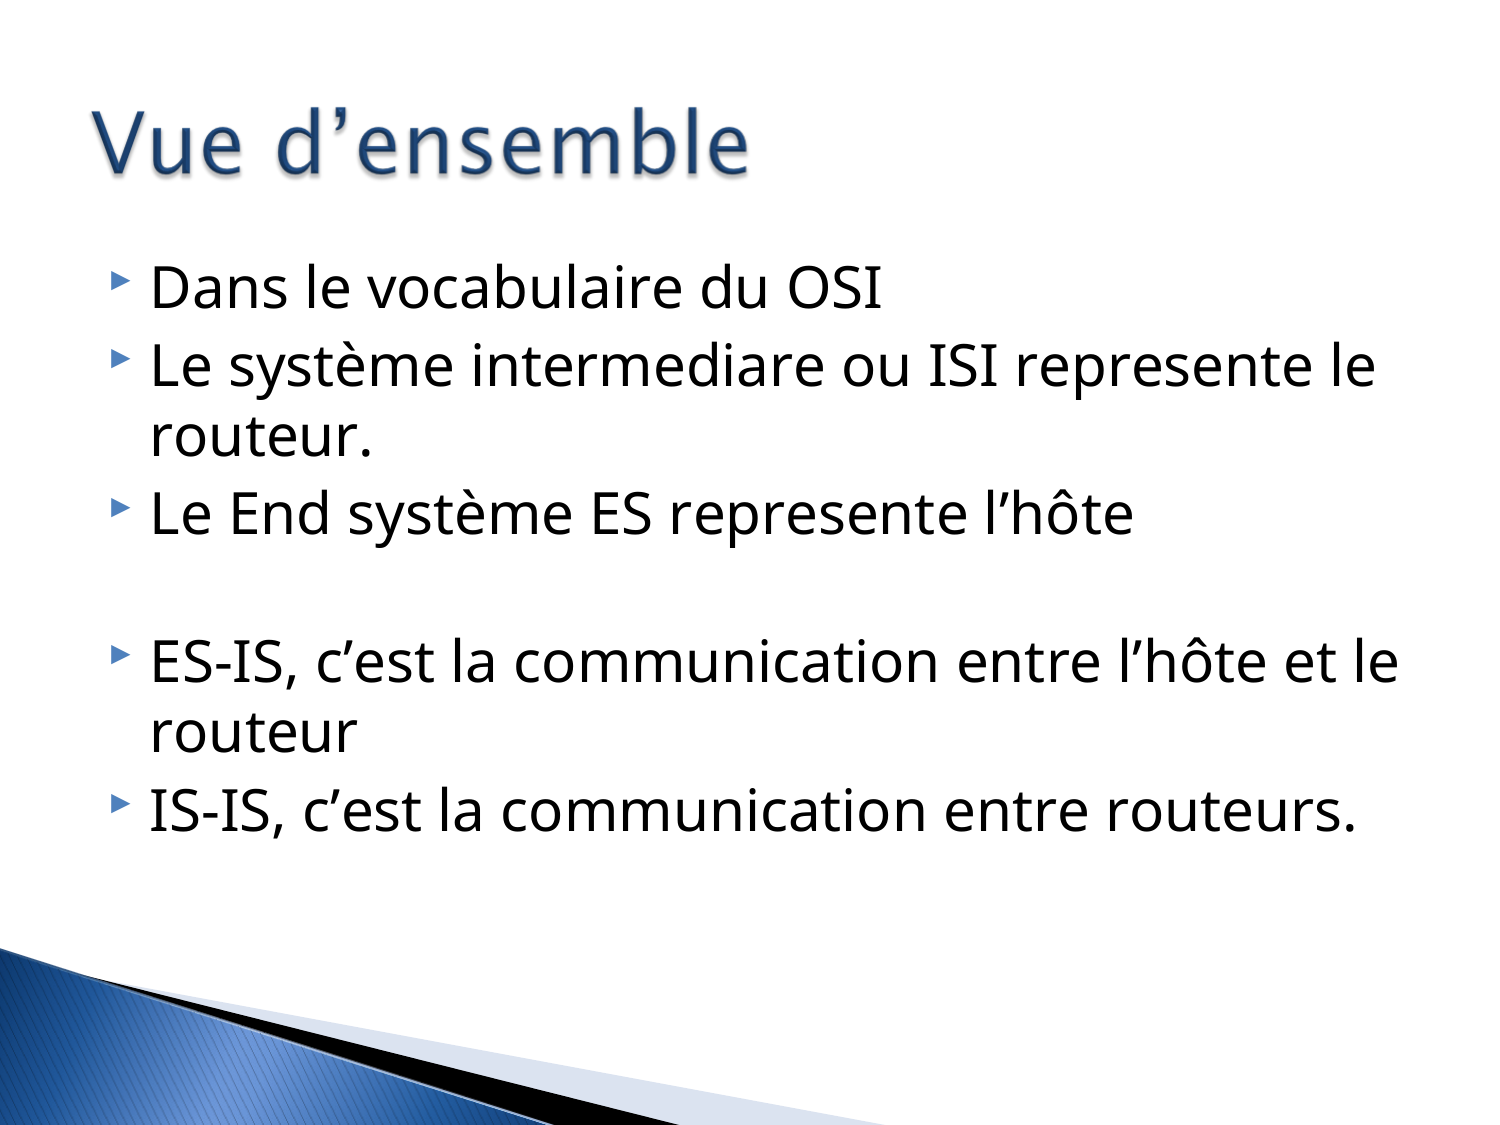

# Dans le vocabulaire du OSI
Le système intermediare ou ISI represente le routeur.
Le End système ES represente l’hôte
ES-IS, c’est la communication entre l’hôte et le routeur
IS-IS, c’est la communication entre routeurs.